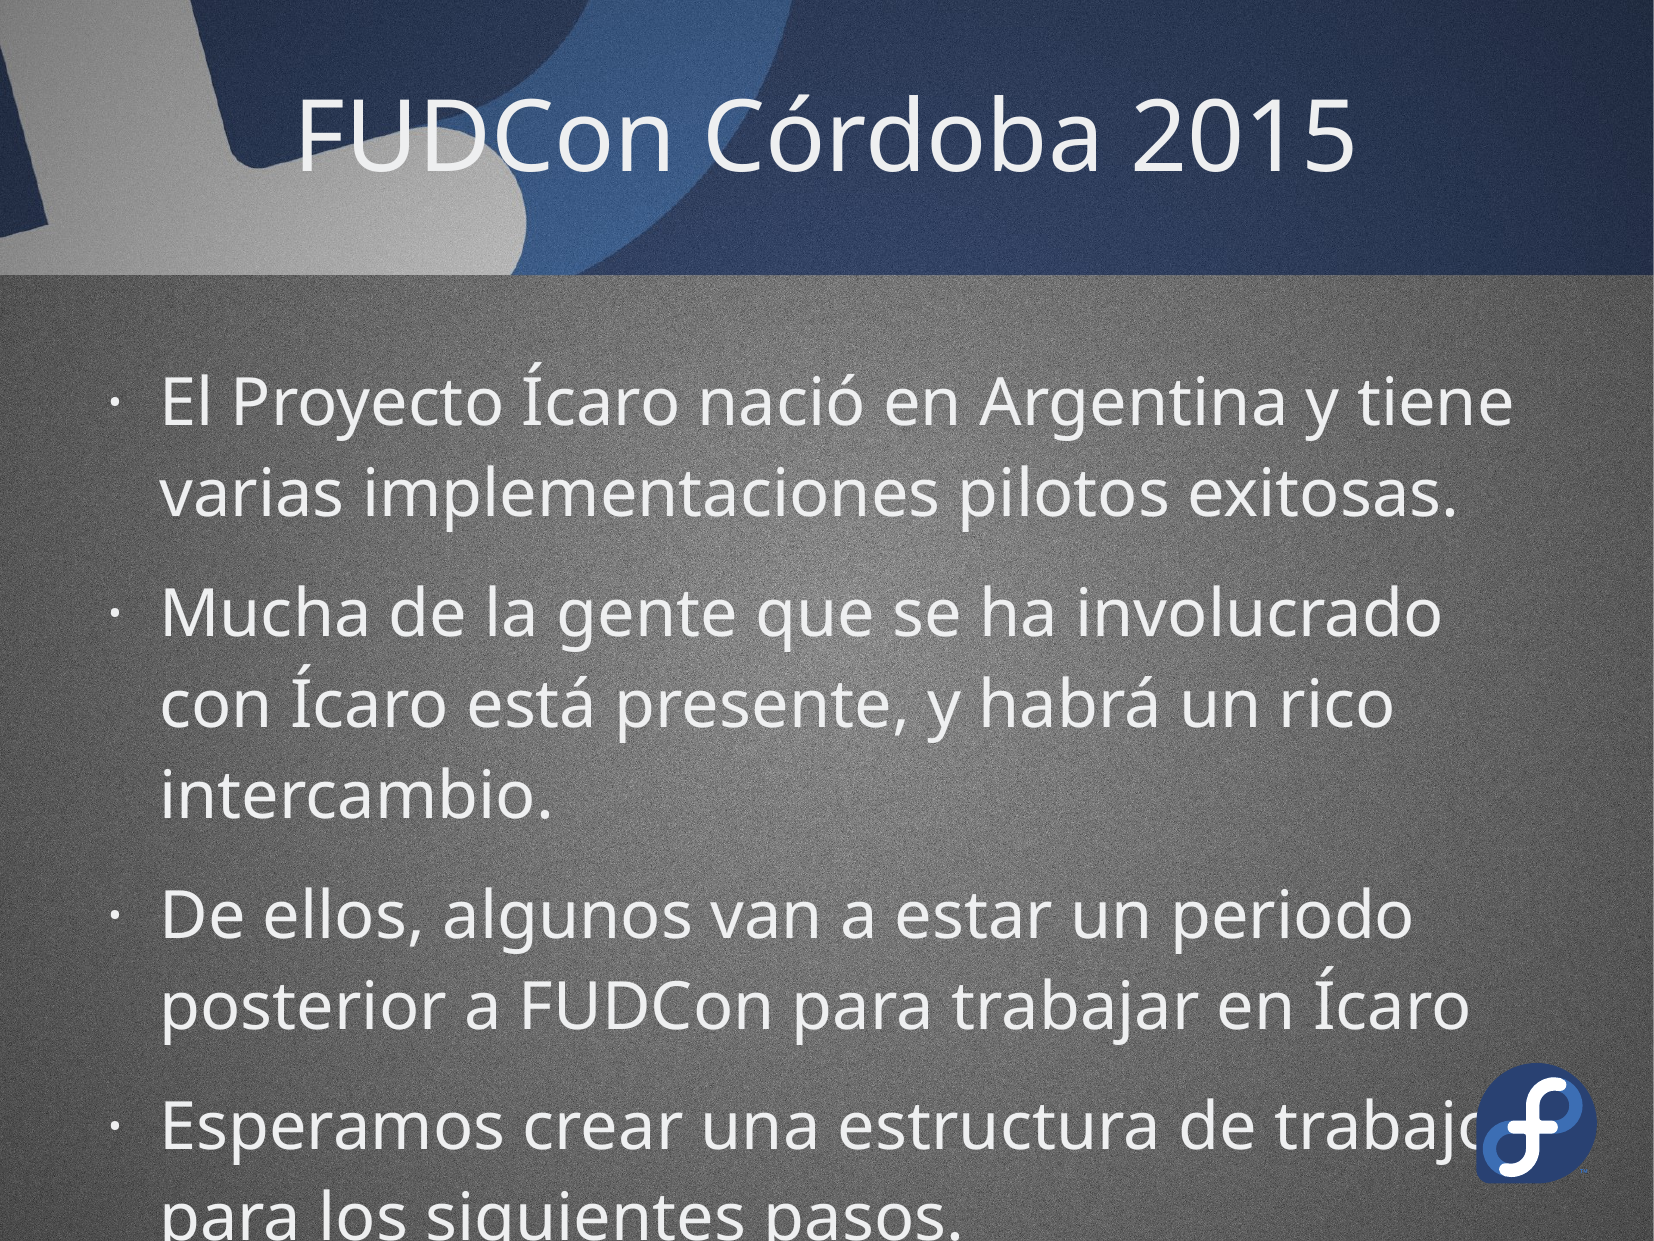

# FUDCon Córdoba 2015
El Proyecto Ícaro nació en Argentina y tiene varias implementaciones pilotos exitosas.
Mucha de la gente que se ha involucrado con Ícaro está presente, y habrá un rico intercambio.
De ellos, algunos van a estar un periodo posterior a FUDCon para trabajar en Ícaro
Esperamos crear una estructura de trabajo para los siguientes pasos.